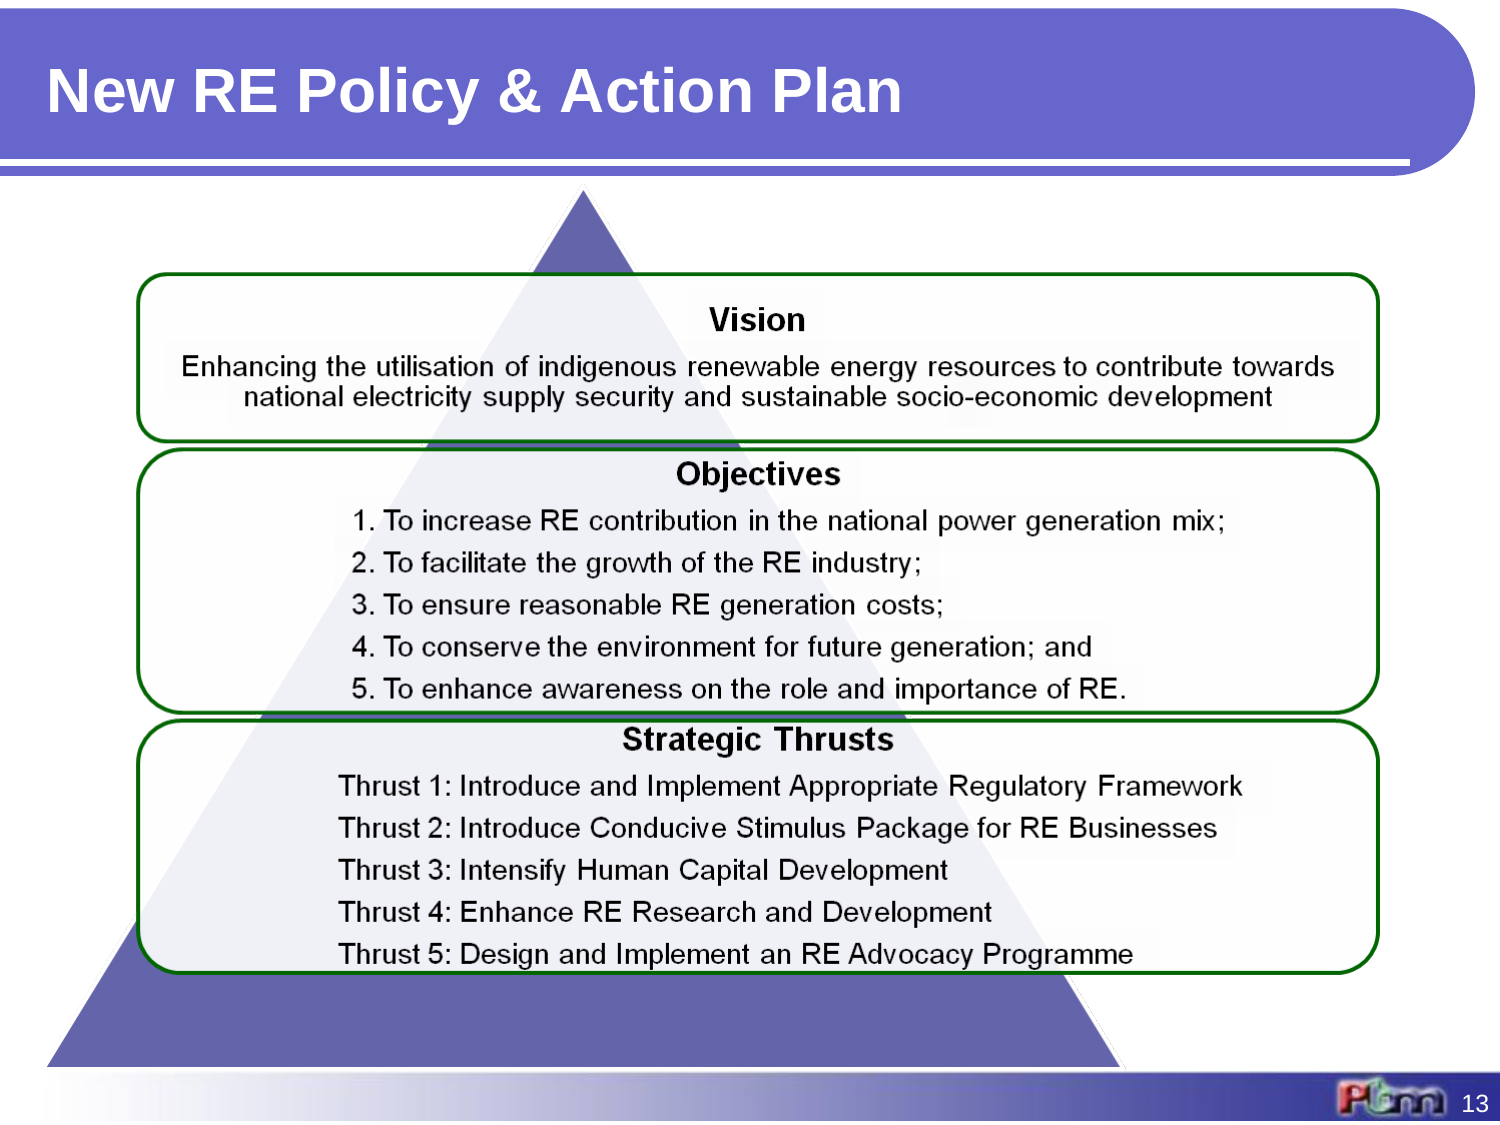

# New RE Policy & Action Plan